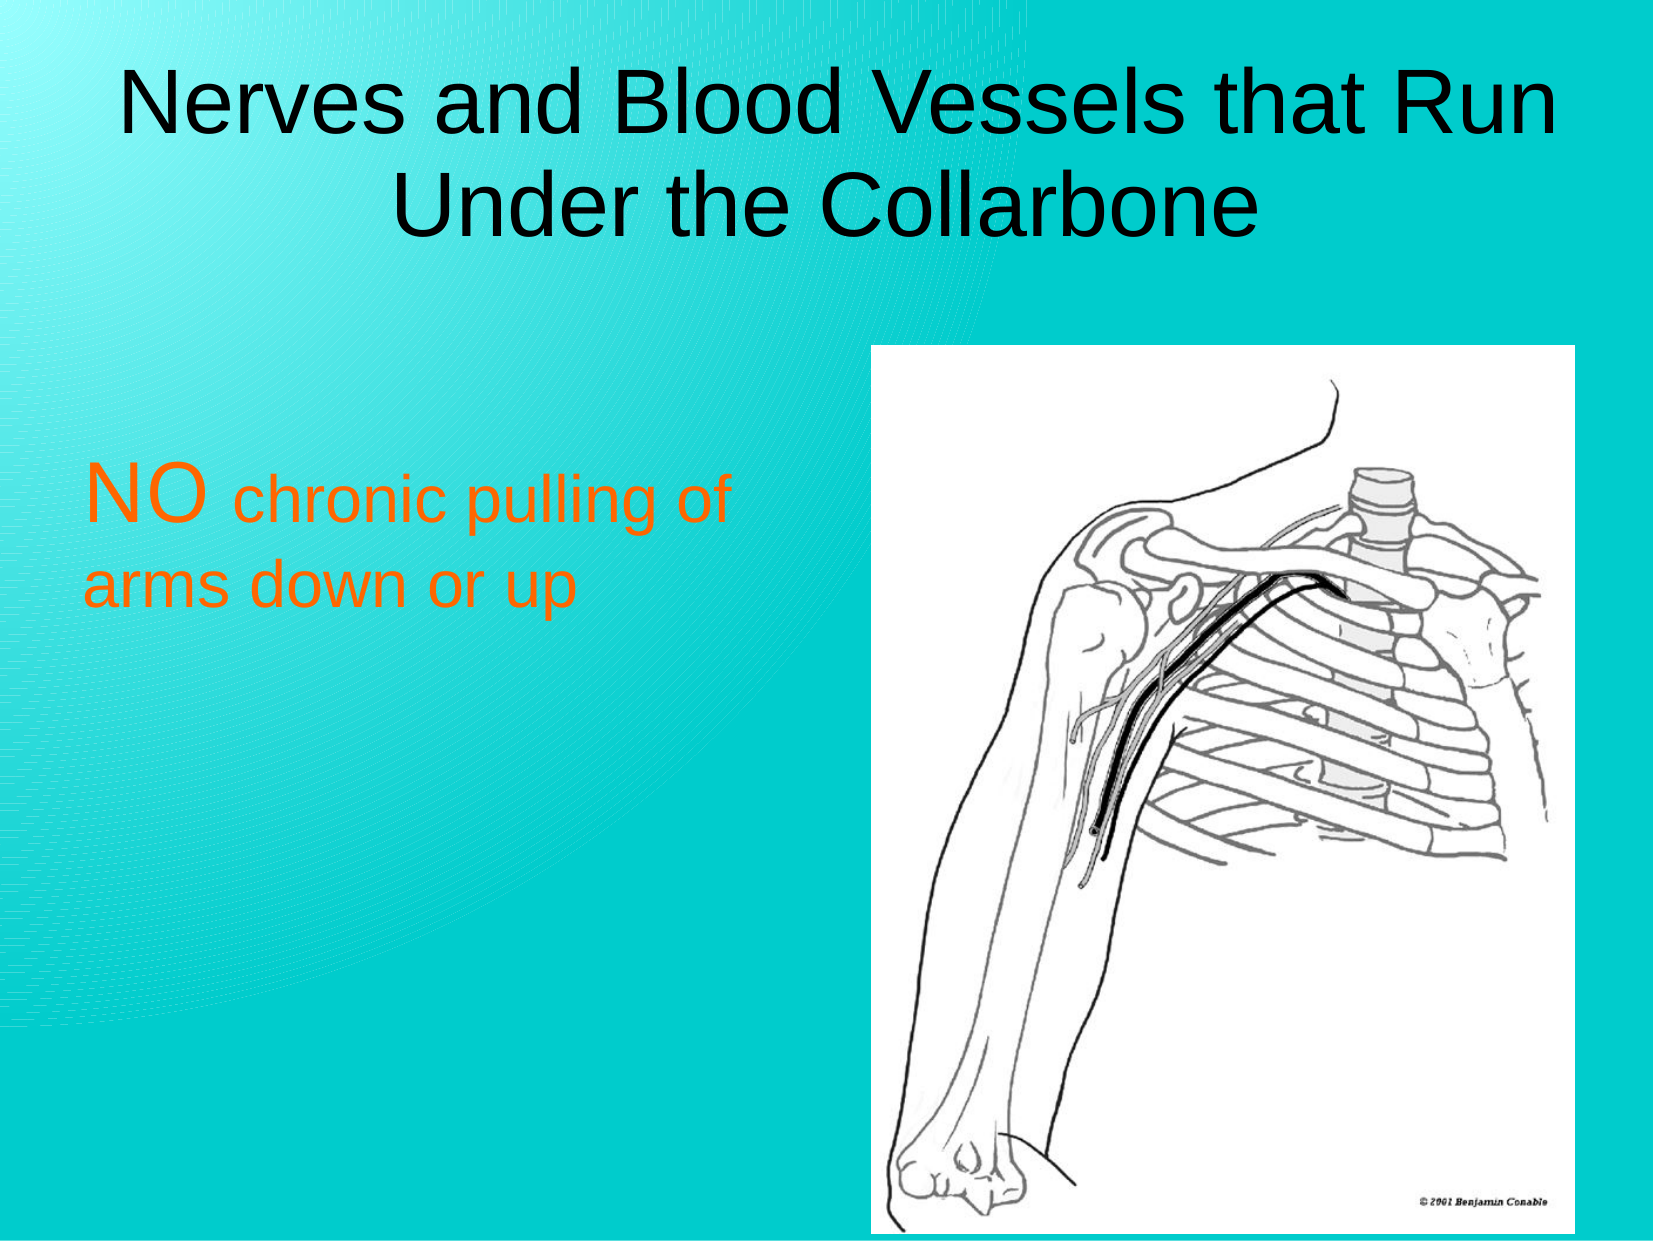

# Nerves and Blood Vessels that Run Under the Collarbone
NO chronic pulling of arms down or up